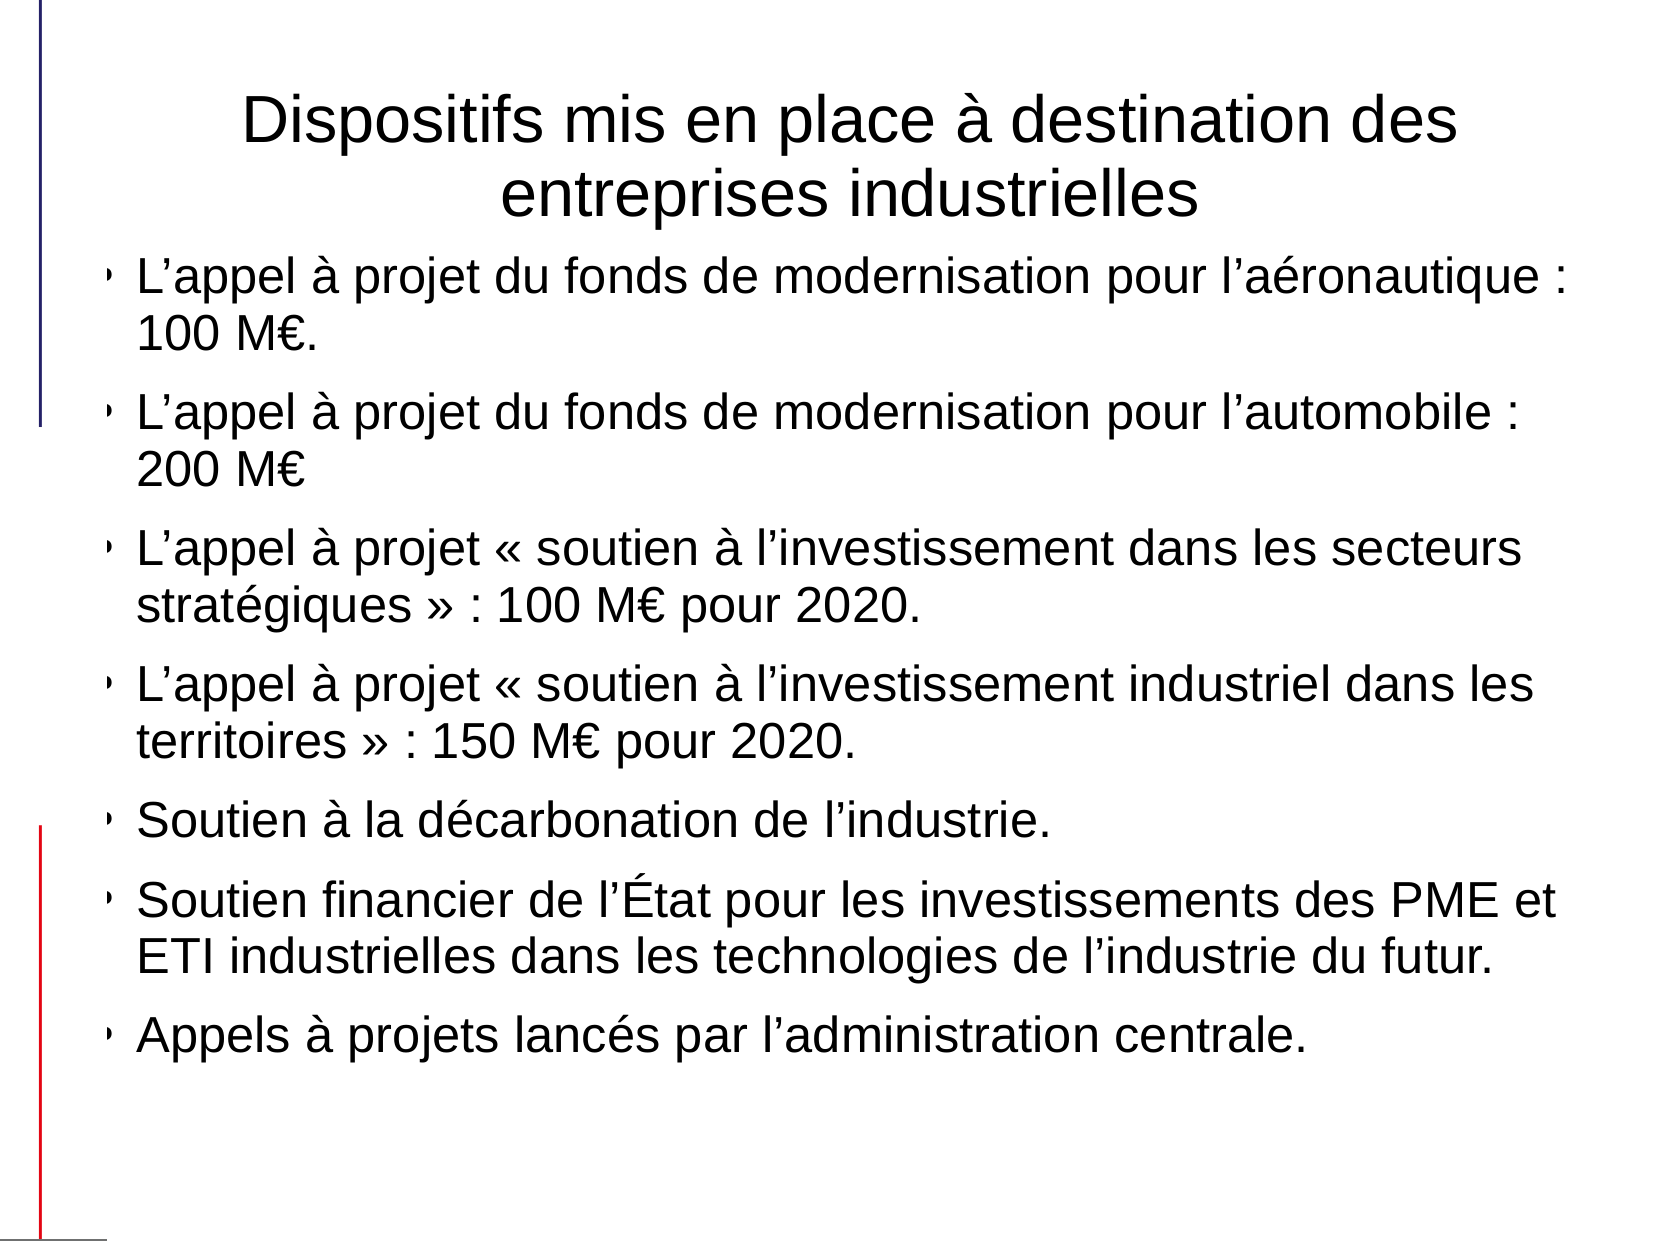

# Dispositifs mis en place à destination des entreprises industrielles
L’appel à projet du fonds de modernisation pour l’aéronautique : 100 M€.
L’appel à projet du fonds de modernisation pour l’automobile : 200 M€
L’appel à projet « soutien à l’investissement dans les secteurs stratégiques » : 100 M€ pour 2020.
L’appel à projet « soutien à l’investissement industriel dans les territoires » : 150 M€ pour 2020.
Soutien à la décarbonation de l’industrie.
Soutien financier de l’État pour les investissements des PME et ETI industrielles dans les technologies de l’industrie du futur.
Appels à projets lancés par l’administration centrale.